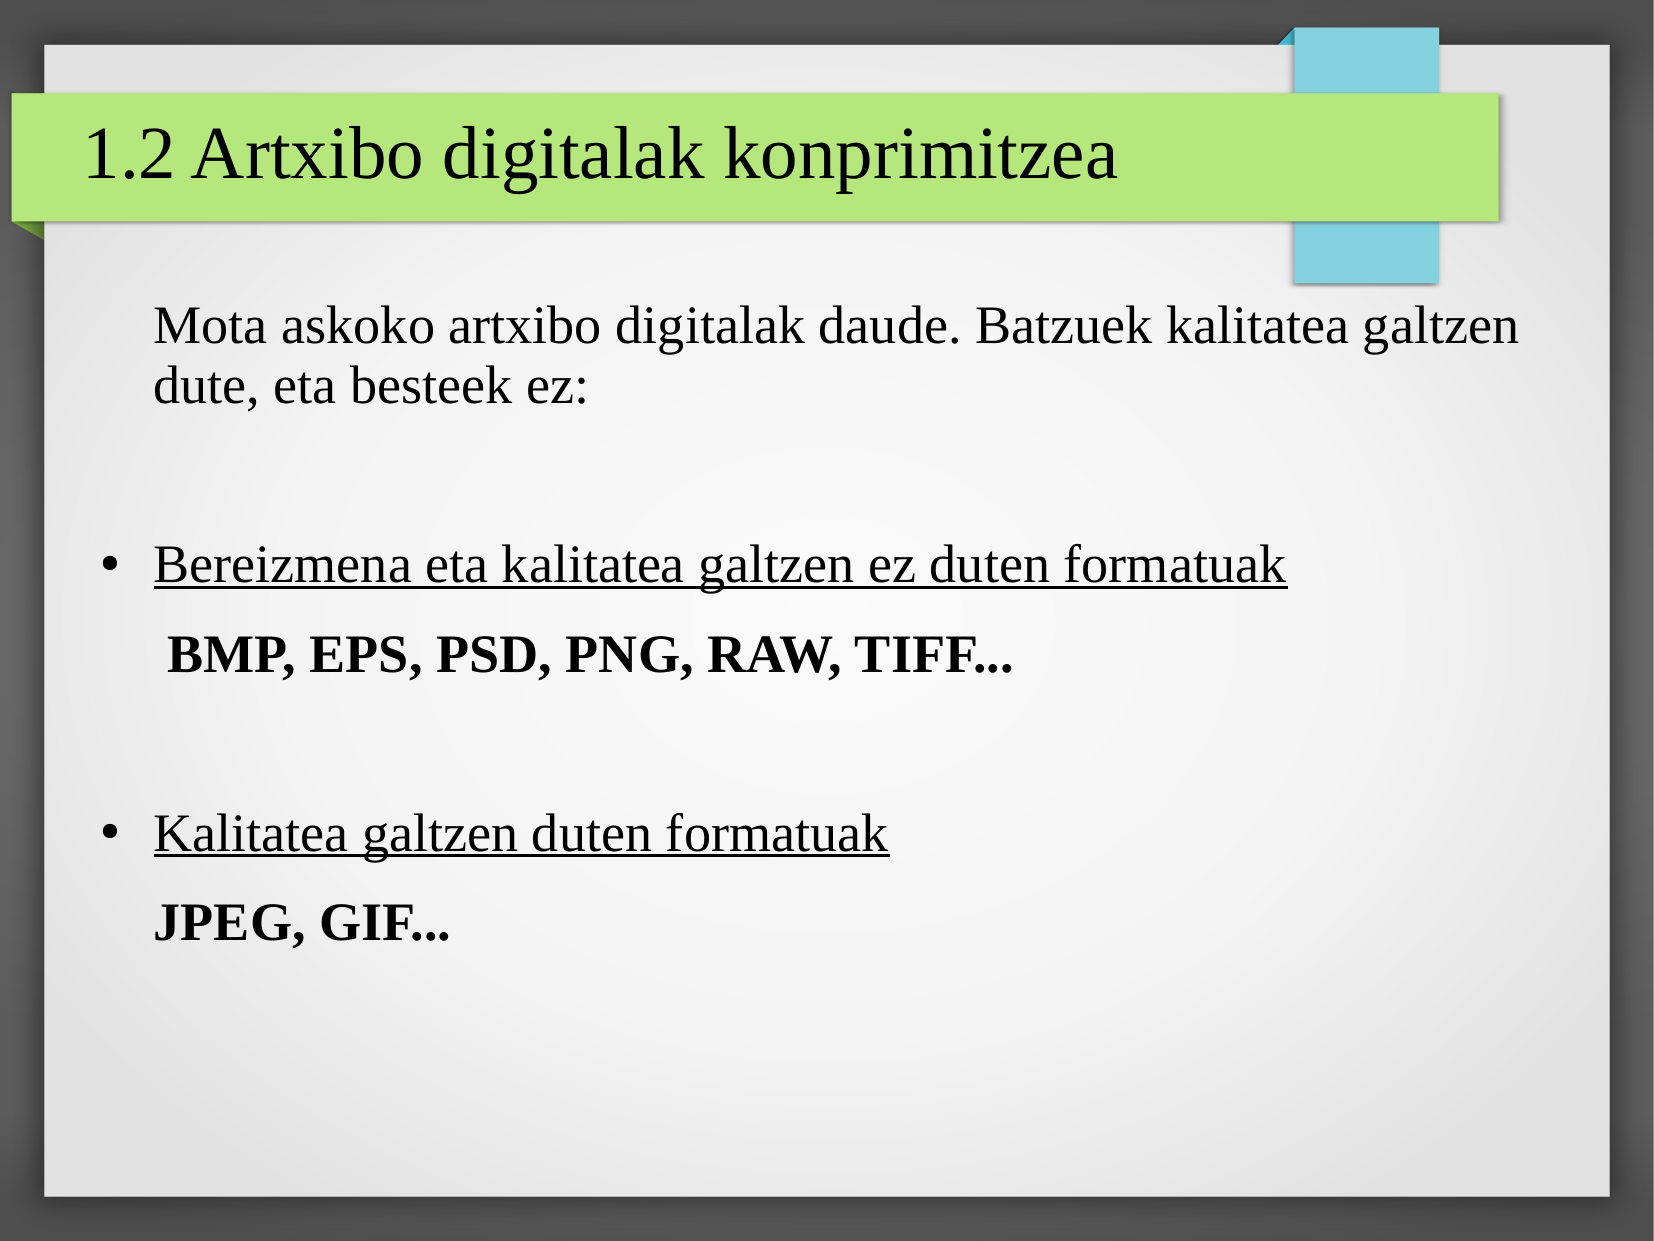

# 1.2 Artxibo digitalak konprimitzea
Mota askoko artxibo digitalak daude. Batzuek kalitatea galtzen dute, eta besteek ez:
Bereizmena eta kalitatea galtzen ez duten formatuak
 BMP, EPS, PSD, PNG, RAW, TIFF...
Kalitatea galtzen duten formatuak
JPEG, GIF...